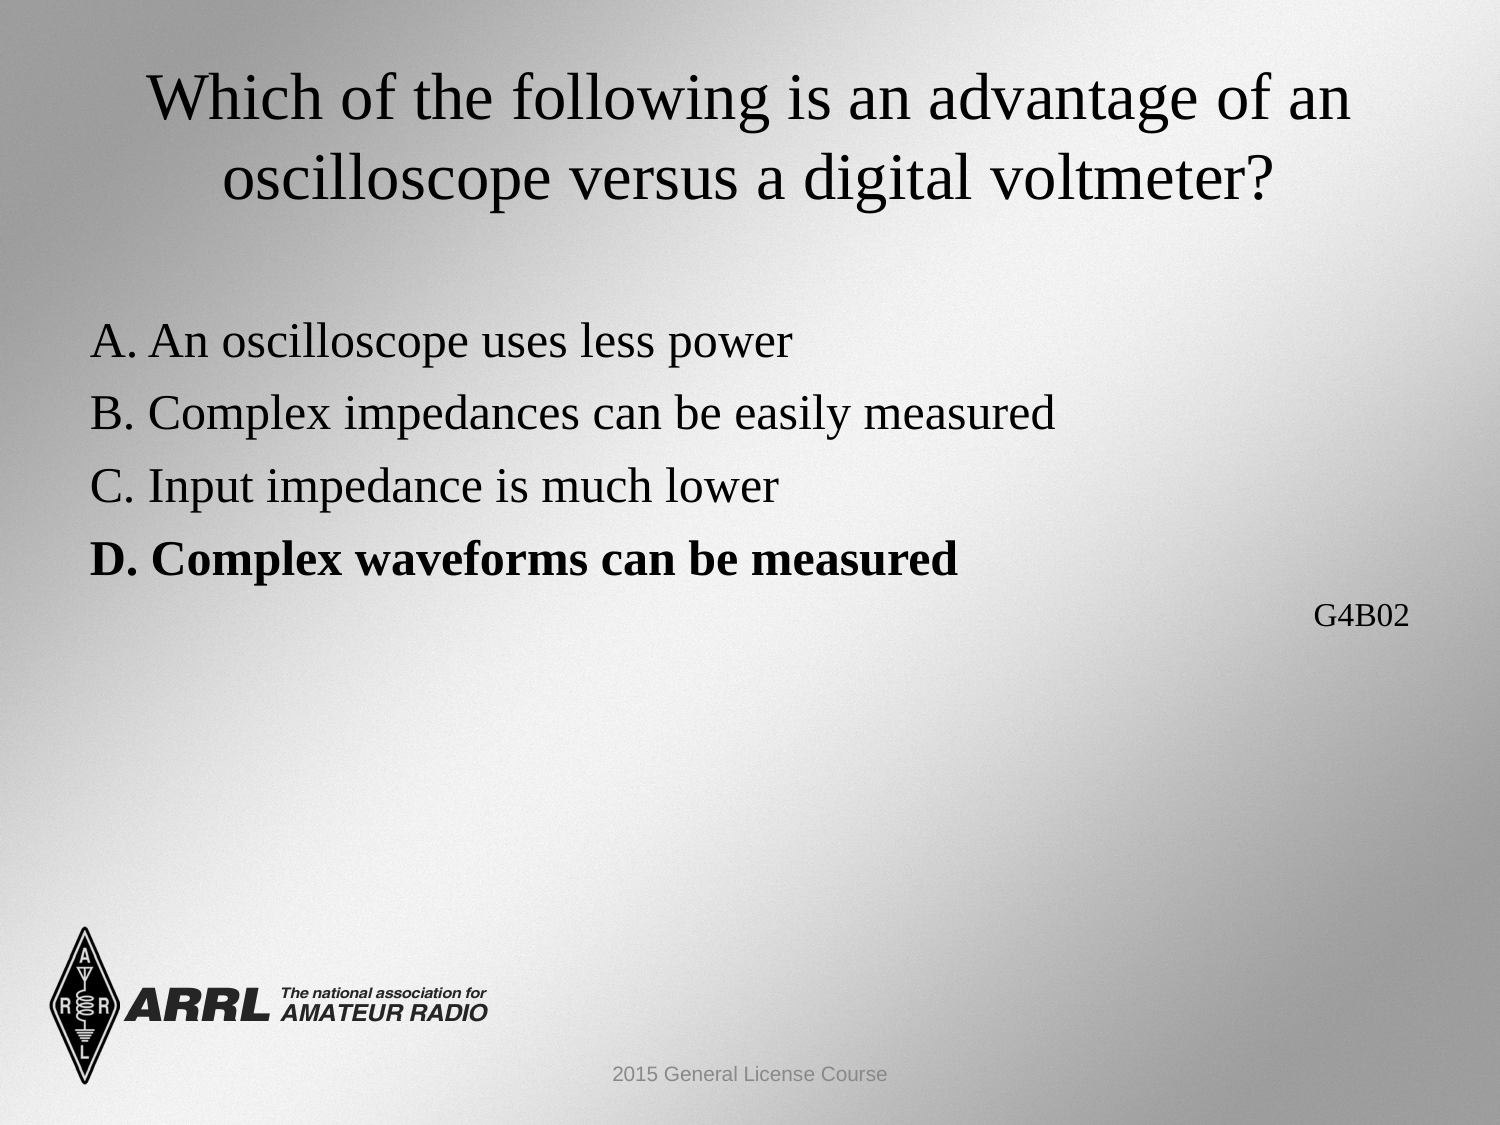

# Which of the following is an advantage of an oscilloscope versus a digital voltmeter?
A. An oscilloscope uses less power
B. Complex impedances can be easily measured
C. Input impedance is much lower
D. Complex waveforms can be measured
 G4B02
2015 General License Course